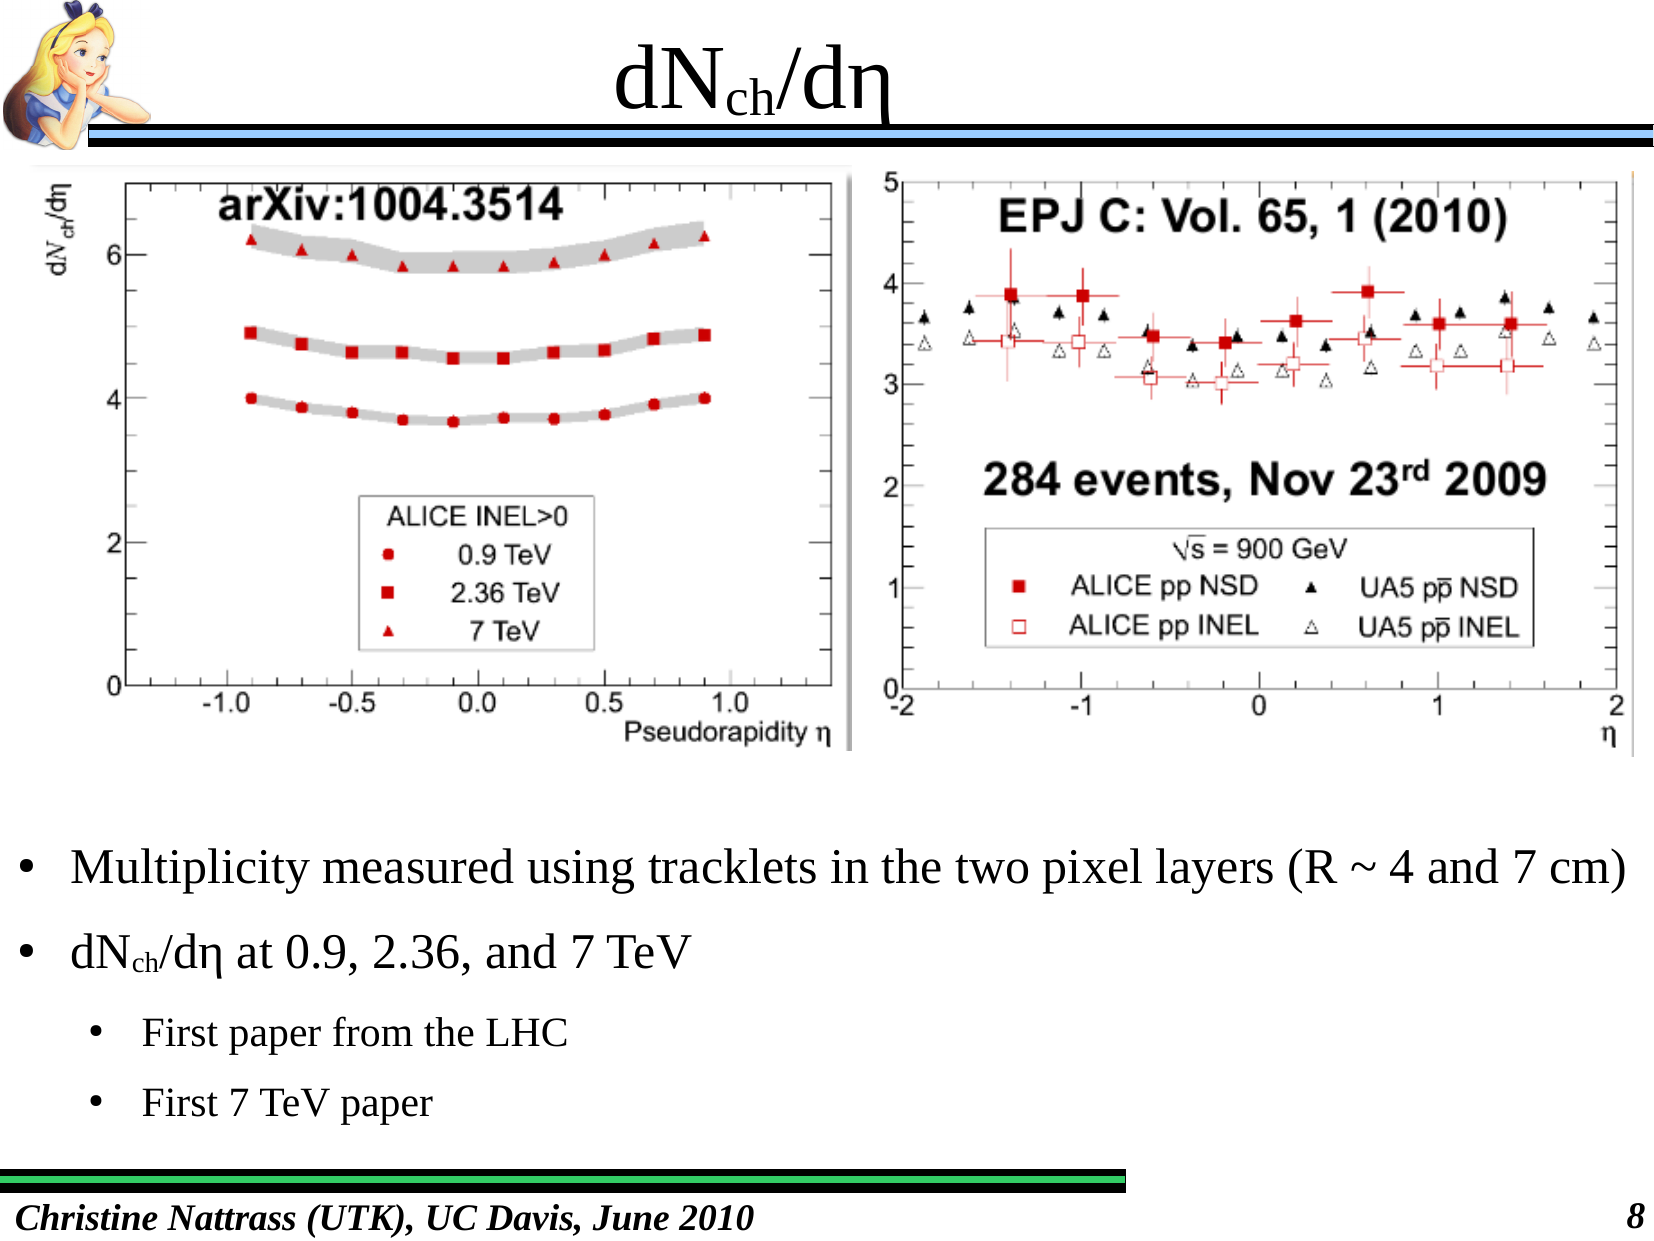

# dNch/dη
Multiplicity measured using tracklets in the two pixel layers (R ~ 4 and 7 cm)
dNch/dη at 0.9, 2.36, and 7 TeV
First paper from the LHC
First 7 TeV paper